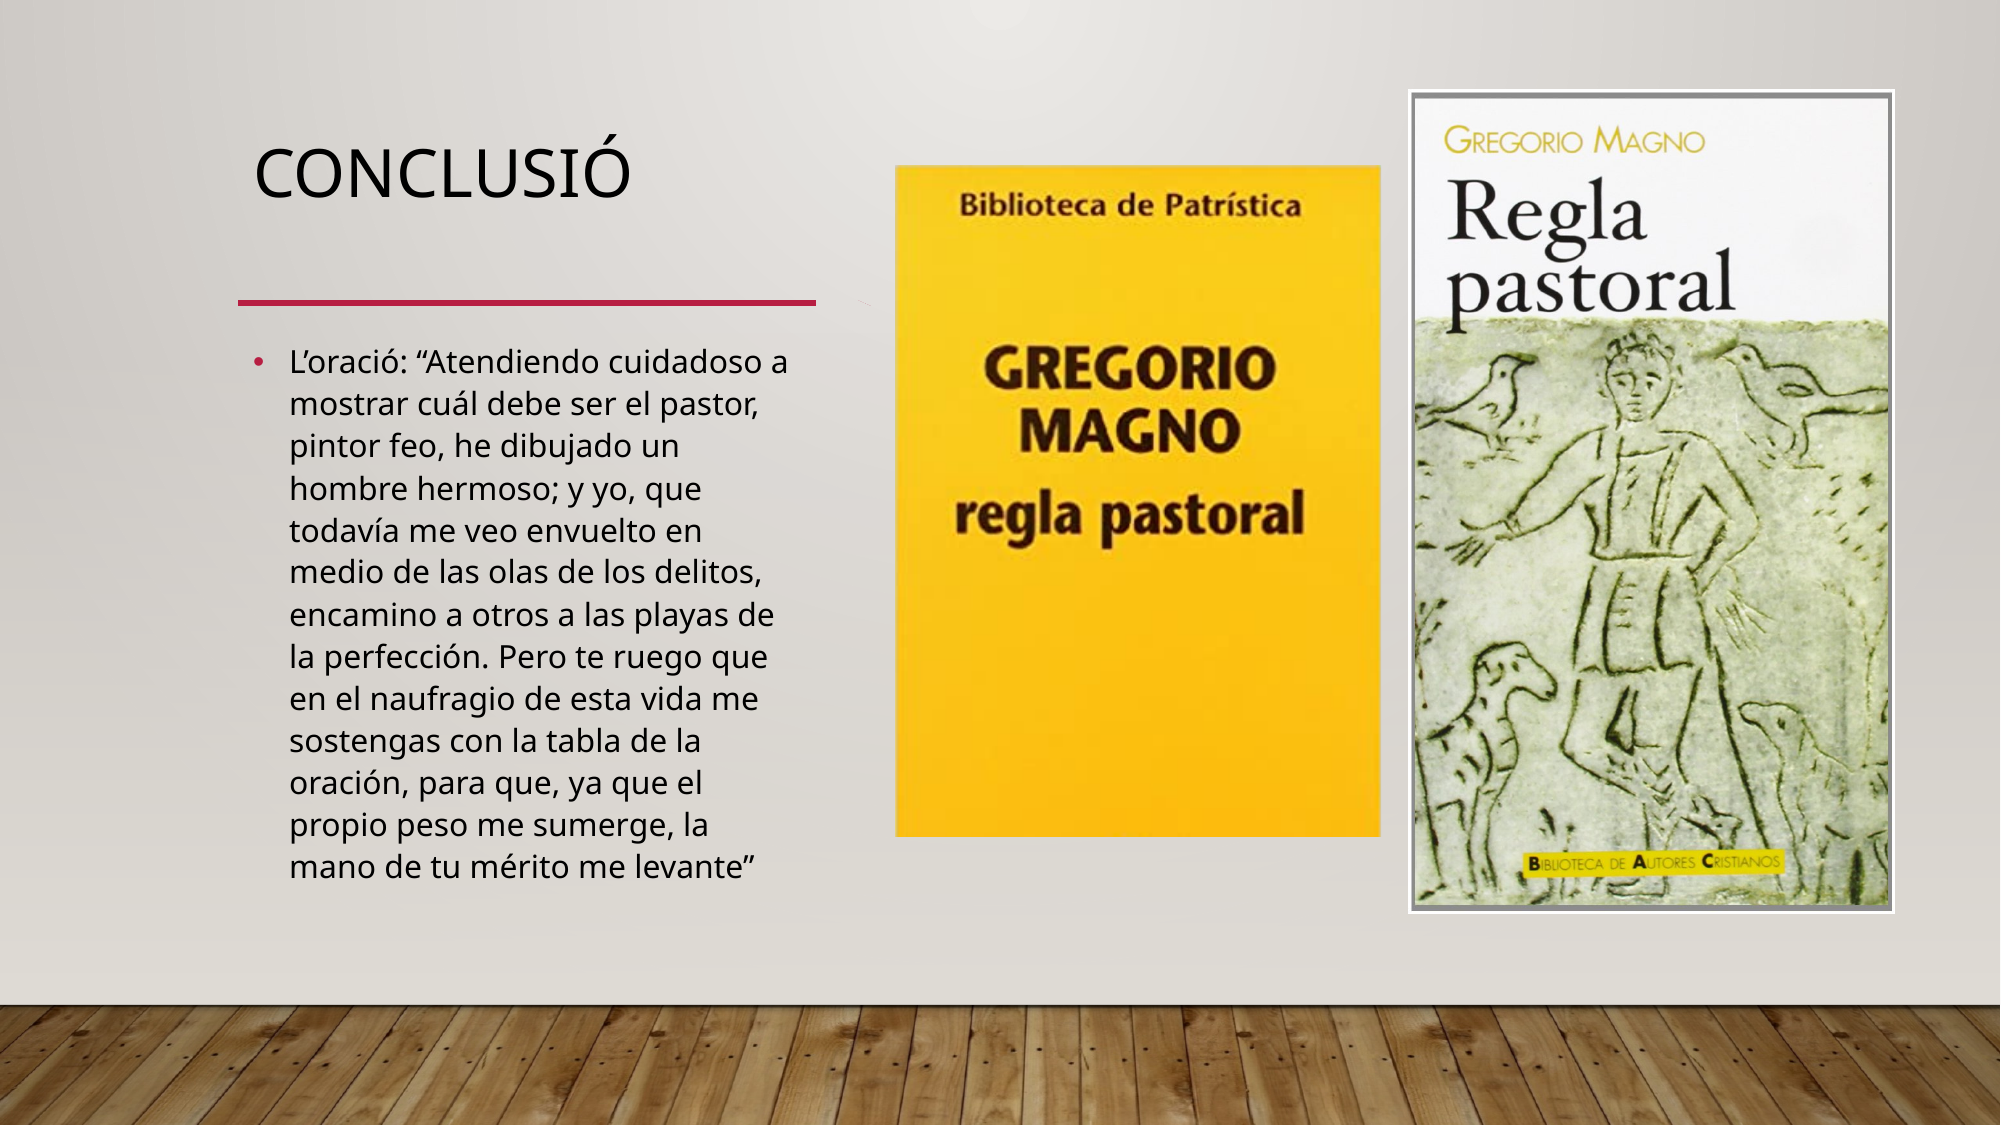

# conclusió
L’oració: “Atendiendo cuidadoso a mostrar cuál debe ser el pastor, pintor feo, he dibujado un hombre hermoso; y yo, que todavía me veo envuelto en medio de las olas de los delitos, encamino a otros a las playas de la perfección. Pero te ruego que en el naufragio de esta vida me sostengas con la tabla de la oración, para que, ya que el propio peso me sumerge, la mano de tu mérito me levante”